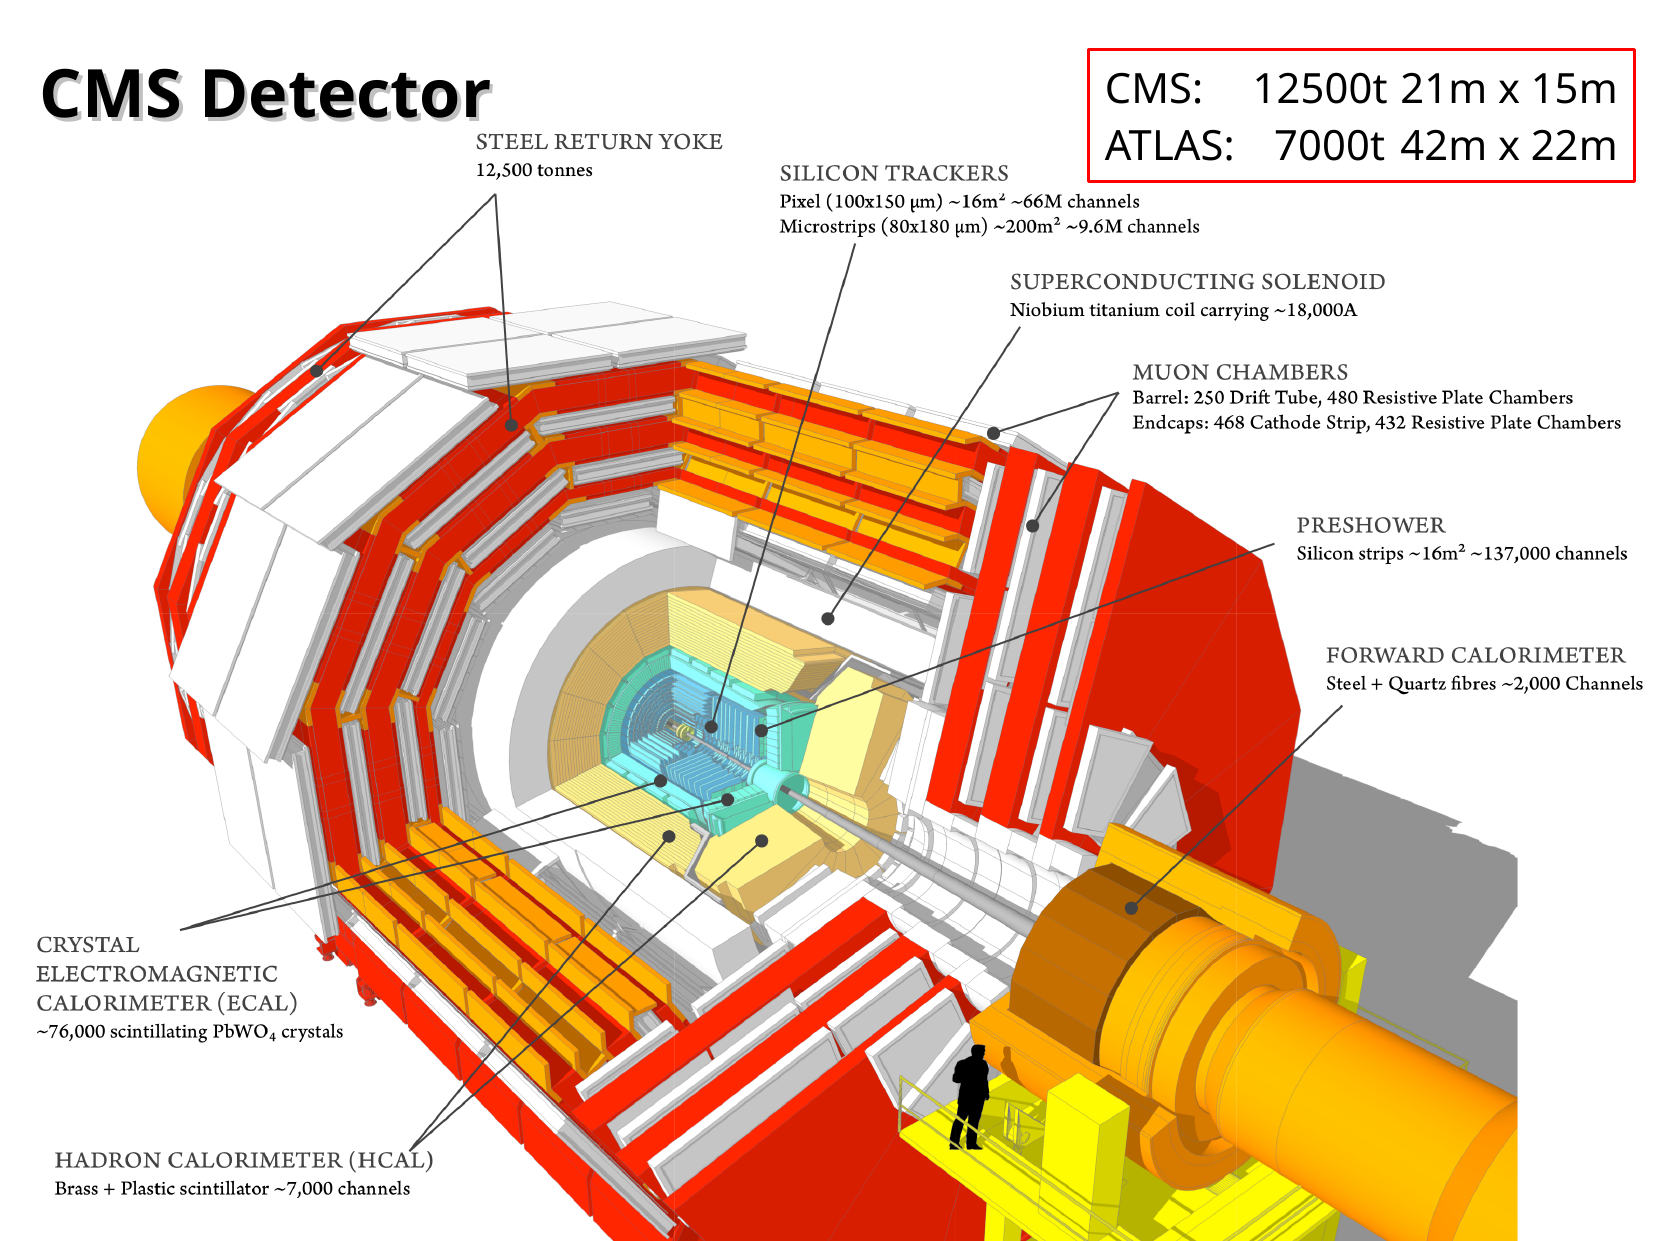

CMS Detector
CMS: 	12500t	21m x 15m
ATLAS: 	 7000t	42m x 22m